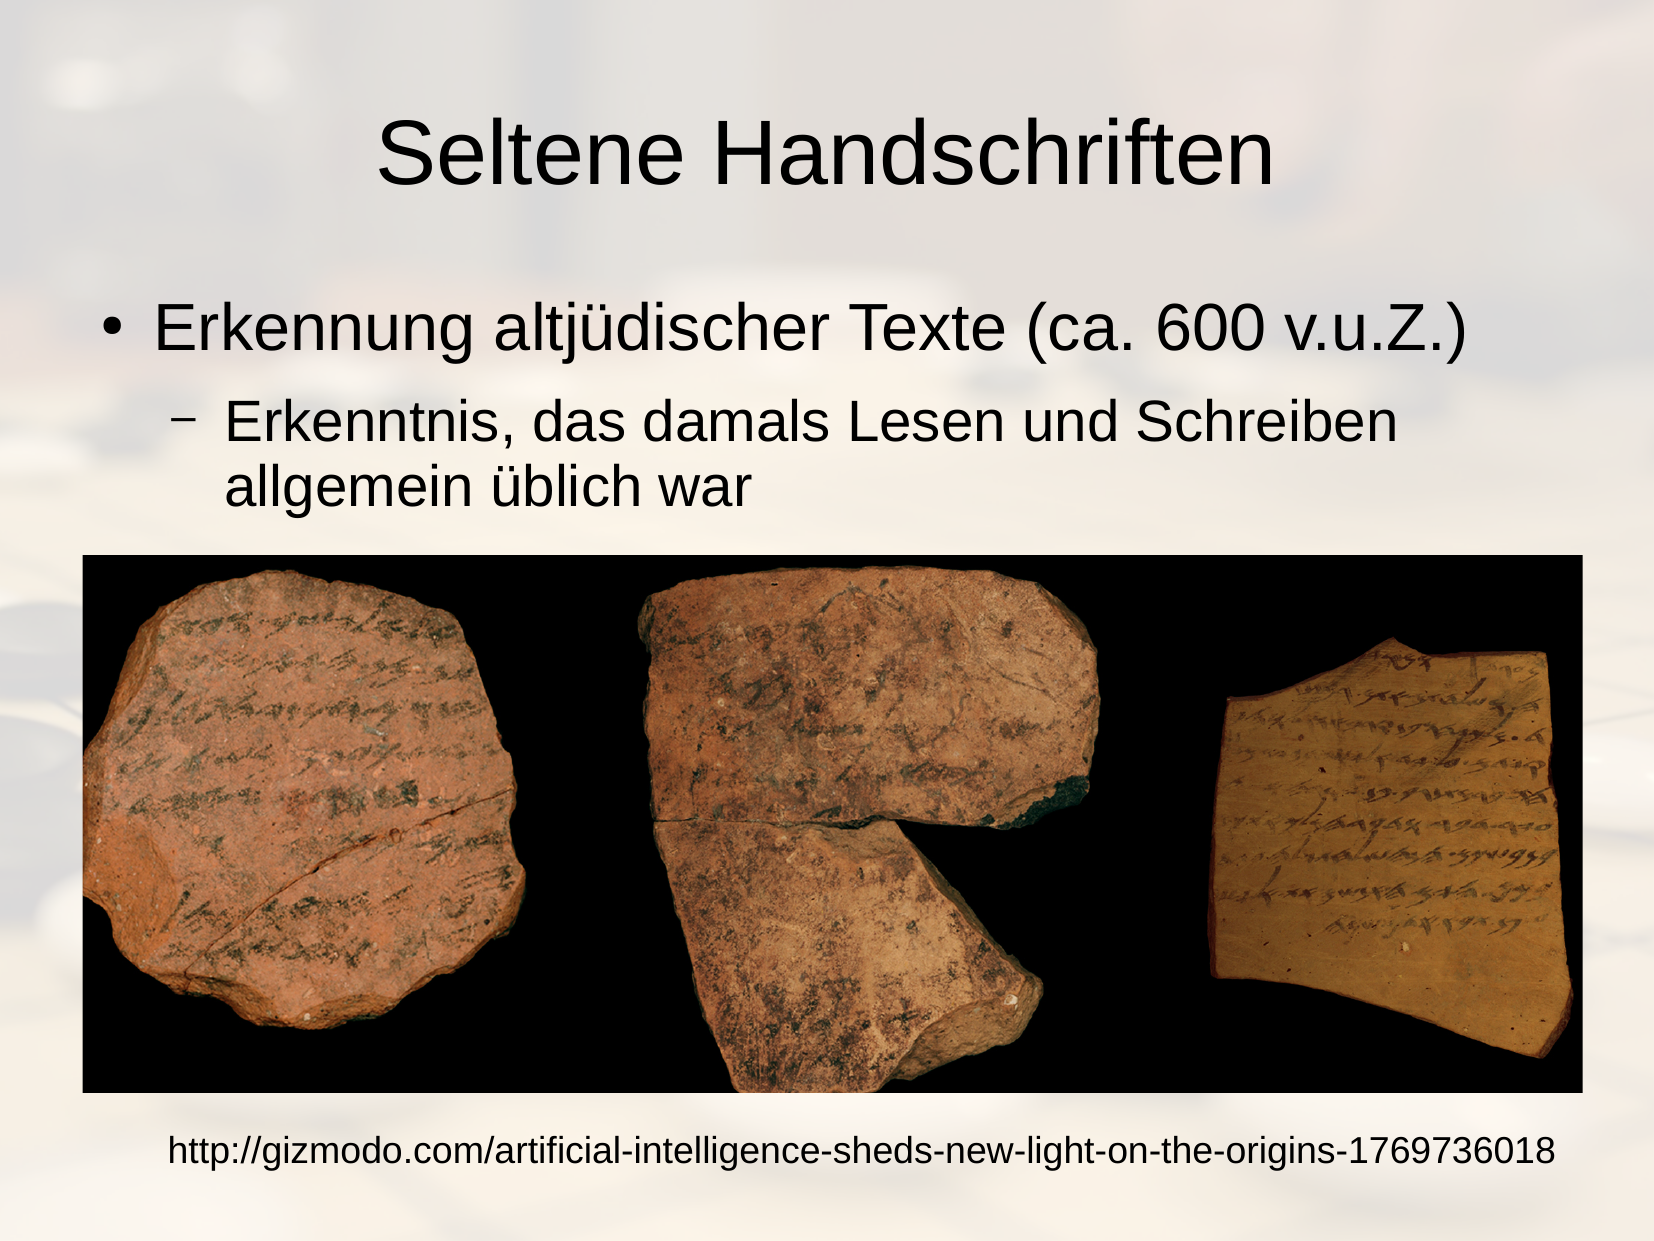

# Seltene Handschriften
Erkennung altjüdischer Texte (ca. 600 v.u.Z.)
Erkenntnis, das damals Lesen und Schreiben allgemein üblich war
http://gizmodo.com/artificial-intelligence-sheds-new-light-on-the-origins-1769736018